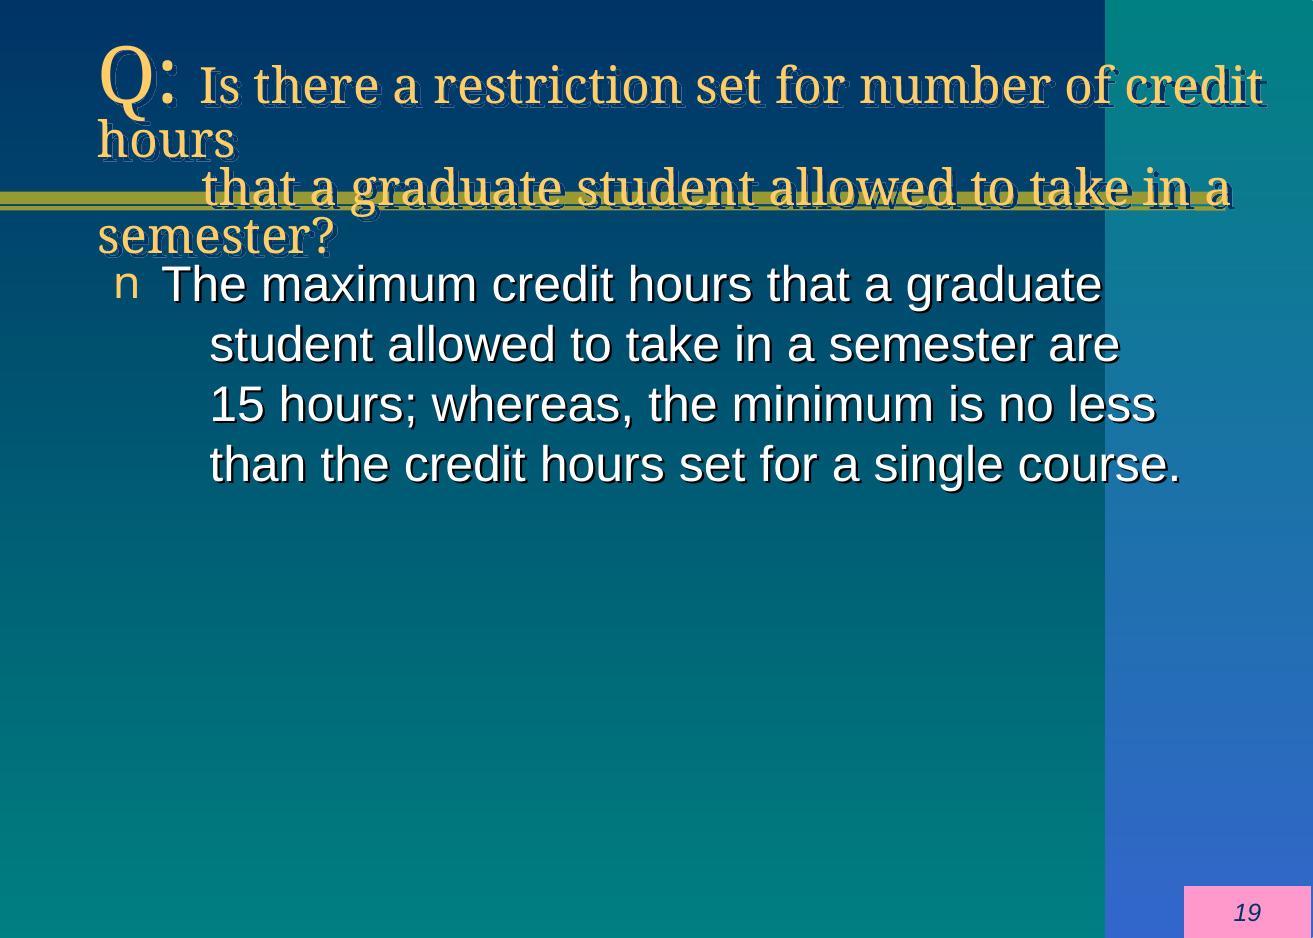

# Q: Is there a restriction set for number of credit hours that a graduate student allowed to take in a semester?
The maximum credit hours that a graduate student allowed to take in a semester are 15 hours; whereas, the minimum is no less than the credit hours set for a single course.
19